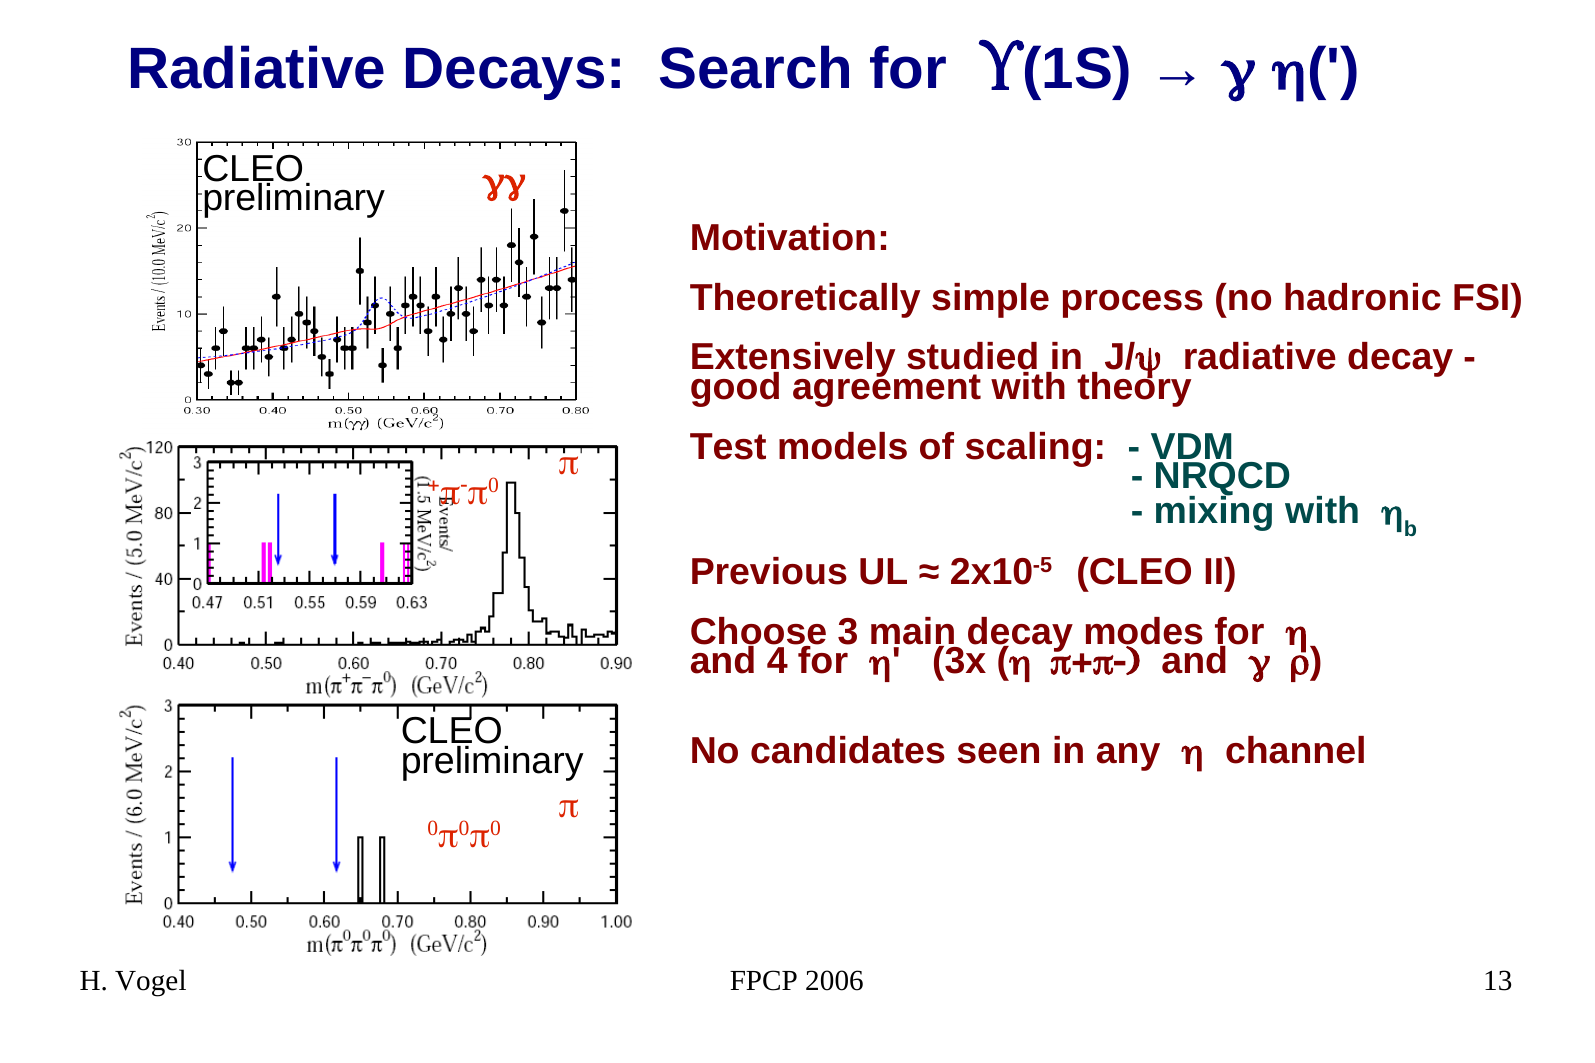

Radiative Decays: Search for (1S) →  (')

CLEO
preliminary
Motivation:
Theoretically simple process (no hadronic FSI)
Extensively studied in J/ radiative decay -
good agreement with theory
Test models of scaling: - VDM
 - NRQCD
 - mixing with b
Previous UL ≈ 2x10-5 (CLEO II)
Choose 3 main decay modes for 
and 4 for ' (3x ( and )
No candidates seen in any  channel

CLEO
preliminary

H. Vogel
FPCP 2006
13